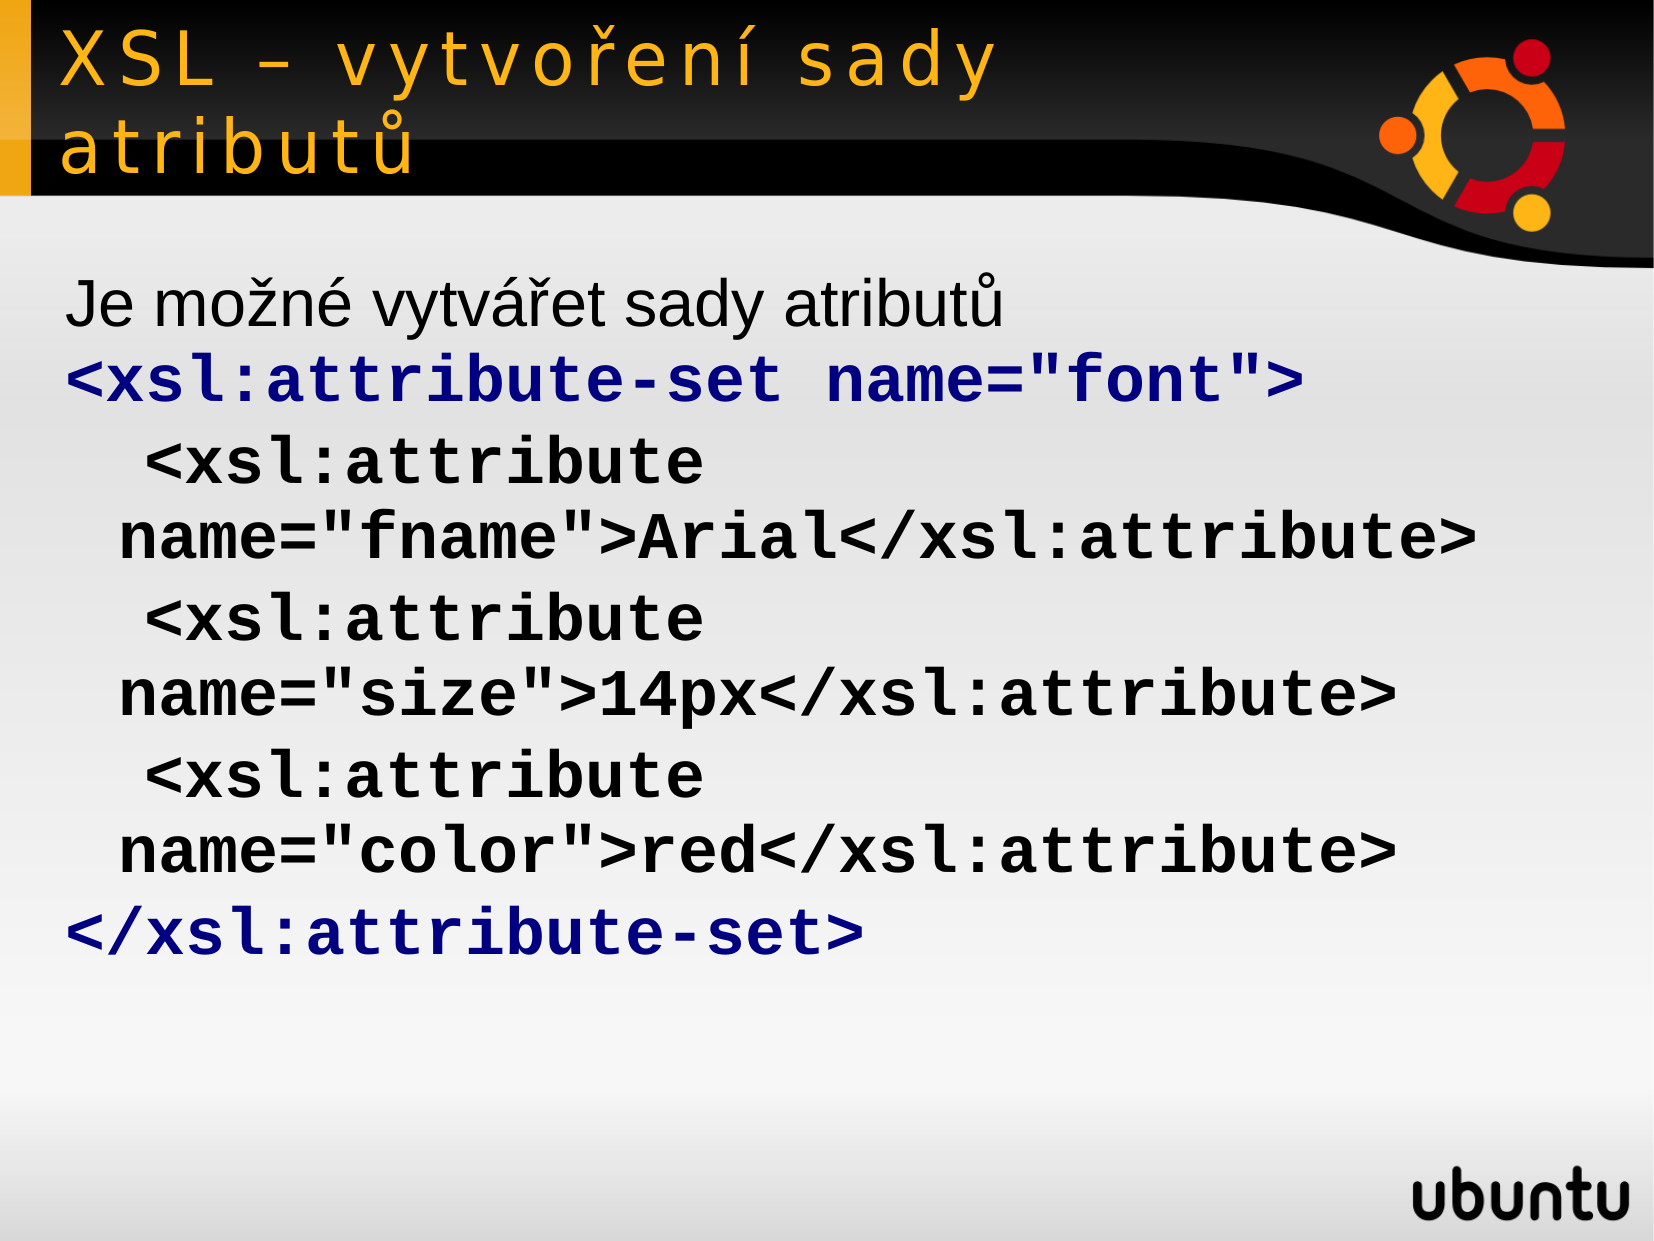

# XSL – vytvoření sady atributů
Je možné vytvářet sady atributů
<xsl:attribute-set name="font">
 <xsl:attribute name="fname">Arial</xsl:attribute>
 <xsl:attribute name="size">14px</xsl:attribute>
 <xsl:attribute name="color">red</xsl:attribute>
</xsl:attribute-set>